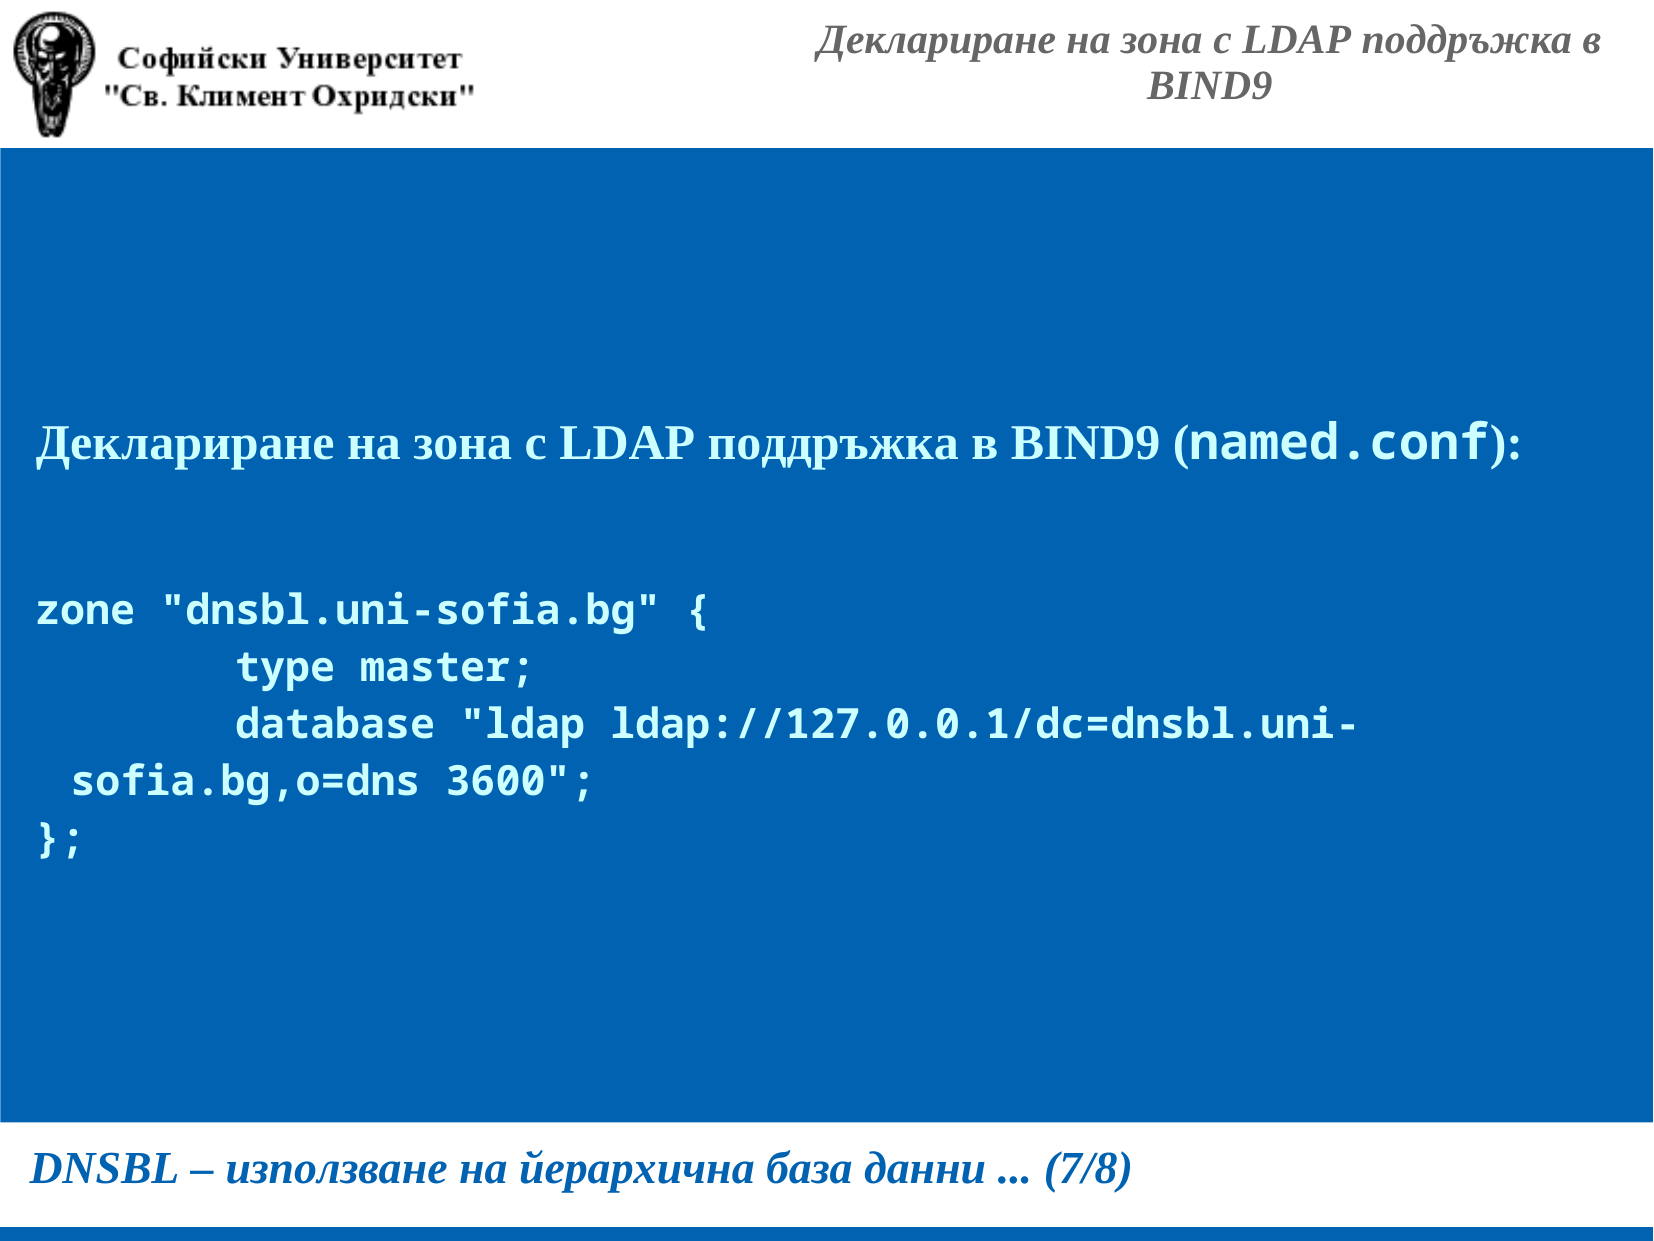

# Деклариране на зона с LDAP поддръжка в BIND9
Деклариране на зона с LDAP поддръжка в BIND9 (named.conf):
zone "dnsbl.uni-sofia.bg" {
 type master;
 database "ldap ldap://127.0.0.1/dc=dnsbl.uni-sofia.bg,o=dns 3600";
};
DNSBL – използване на йерархична база данни ... (7/8)